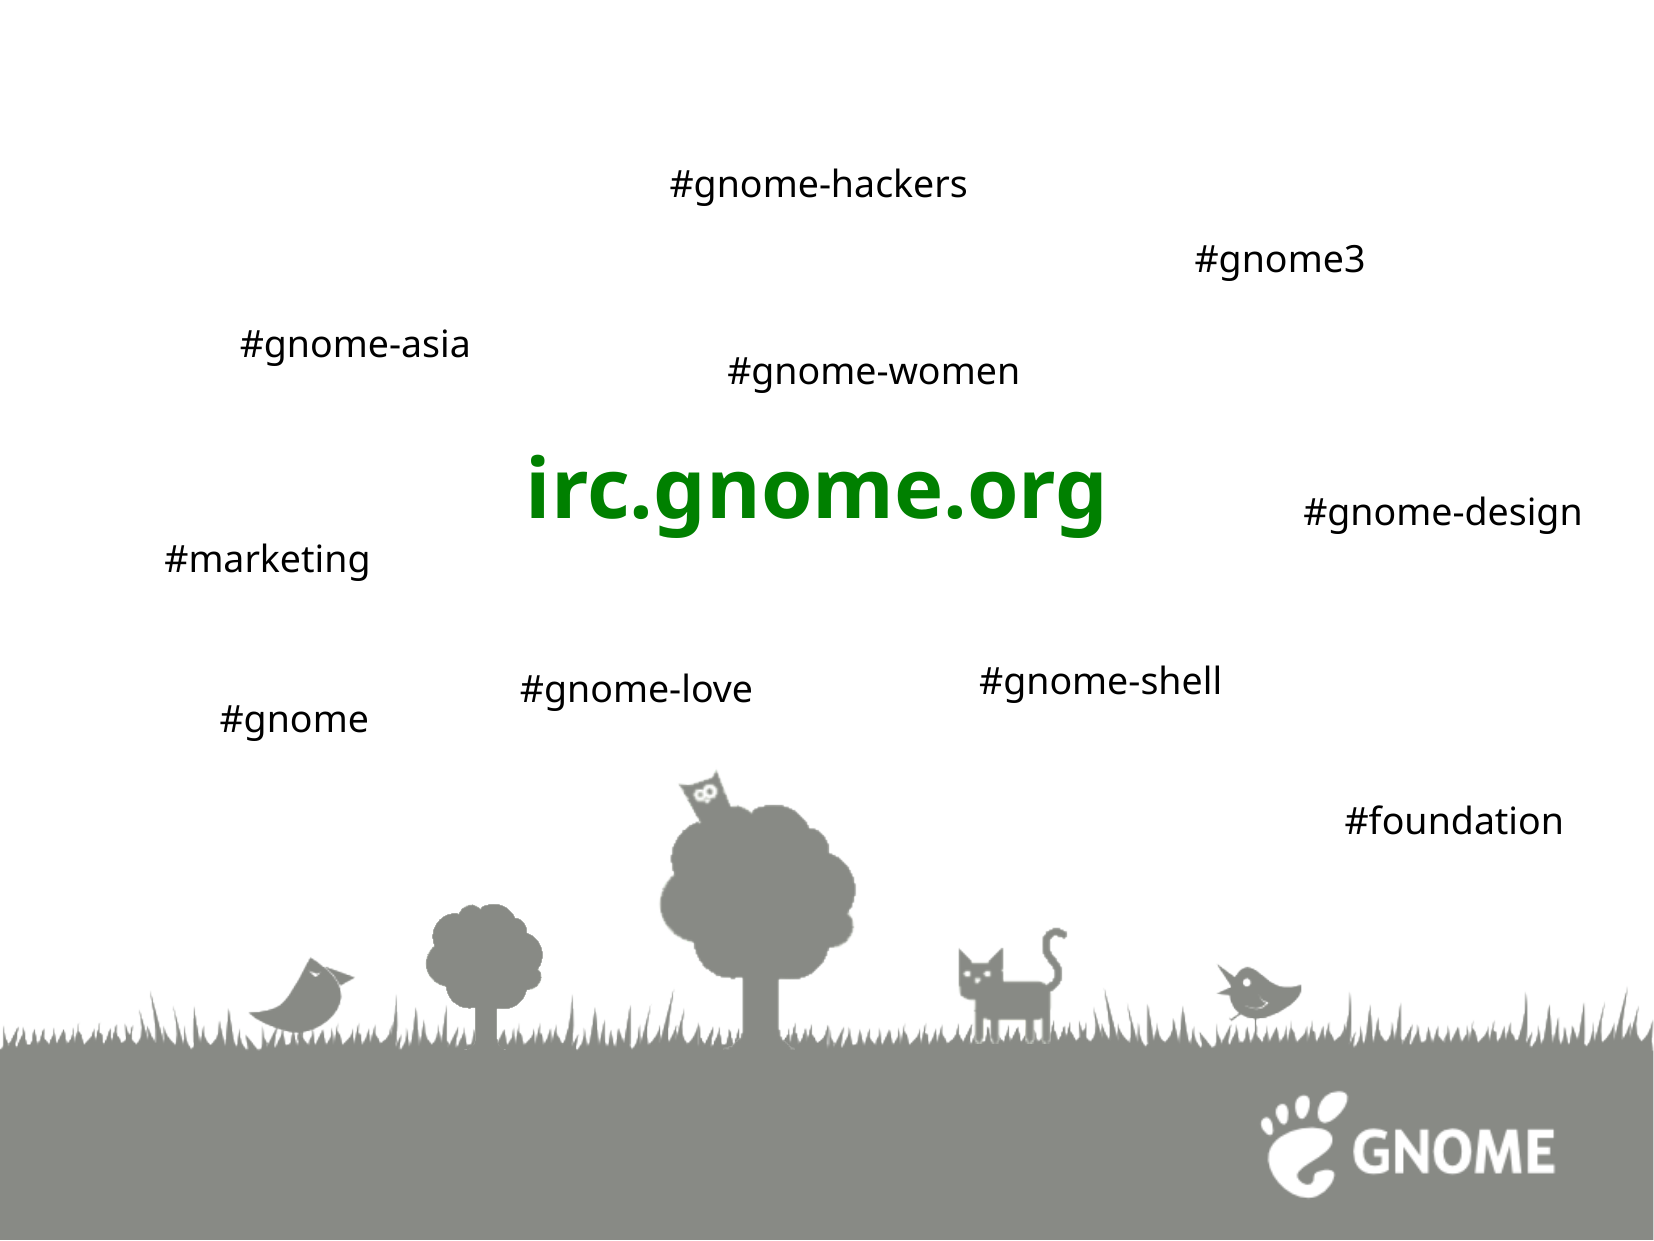

#gnome-hackers
#gnome3
#gnome-asia
#gnome-women
irc.gnome.org
#gnome-design
#marketing
#gnome-shell
#gnome-love
#gnome
#foundation